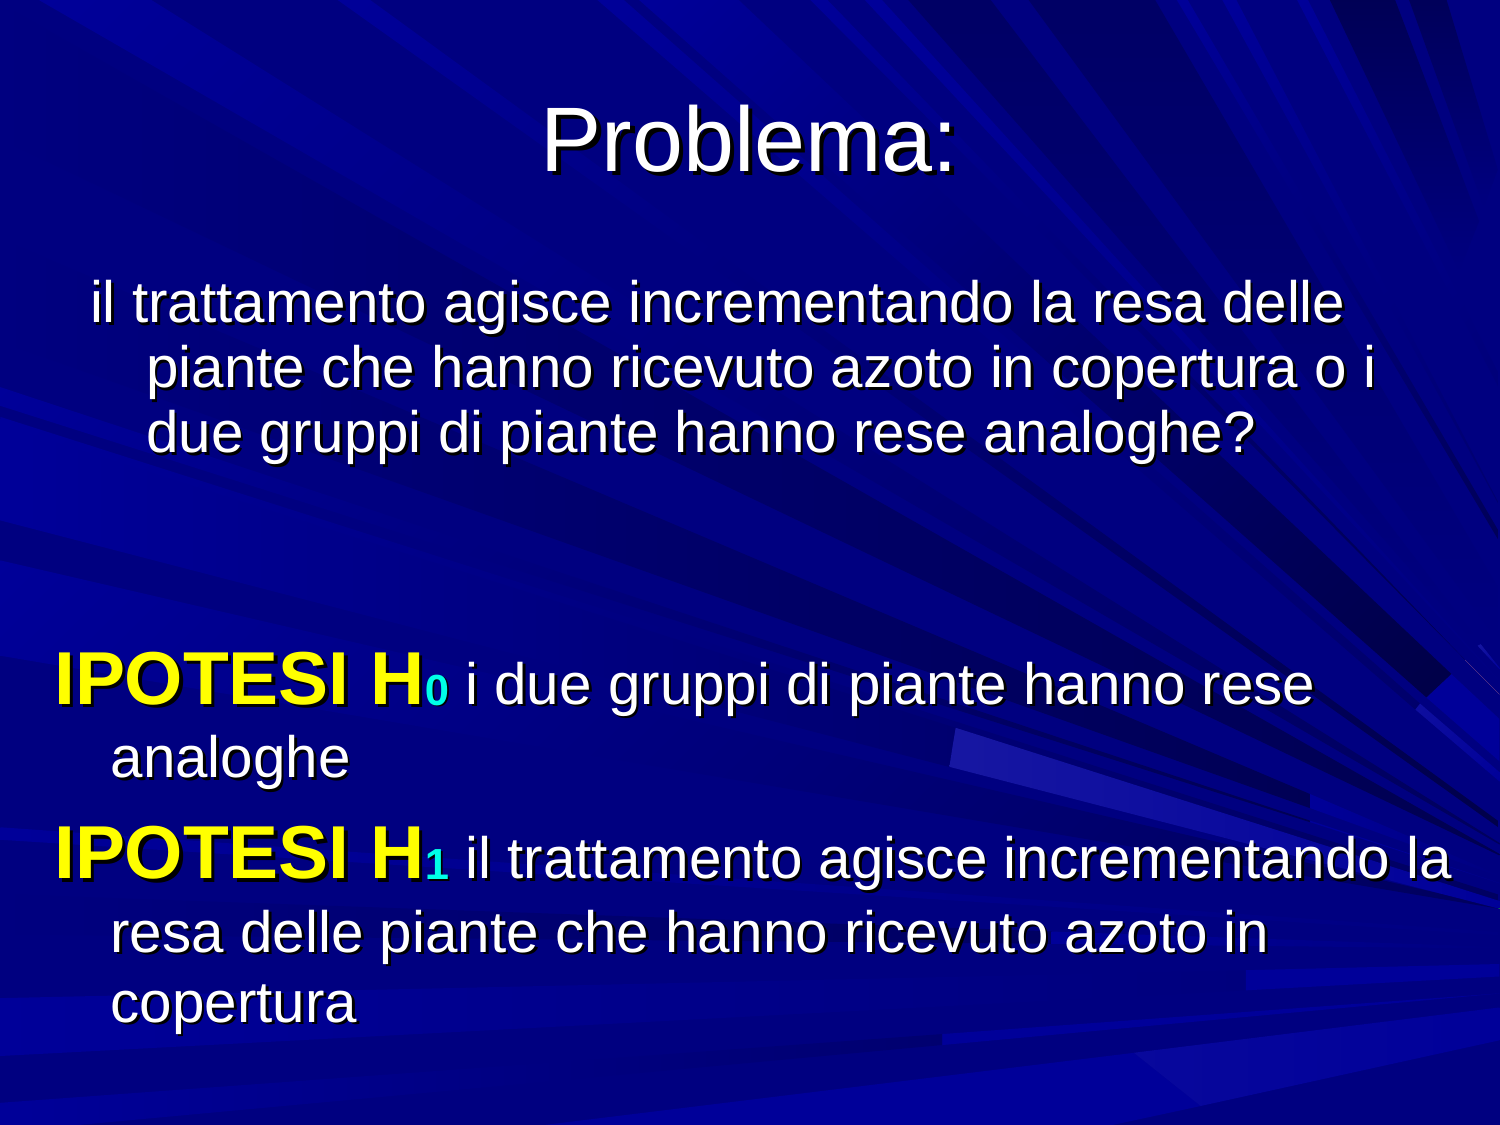

# Problema:
il trattamento agisce incrementando la resa delle piante che hanno ricevuto azoto in copertura o i due gruppi di piante hanno rese analoghe?
IPOTESI H0 i due gruppi di piante hanno rese analoghe
IPOTESI H1 il trattamento agisce incrementando la resa delle piante che hanno ricevuto azoto in copertura